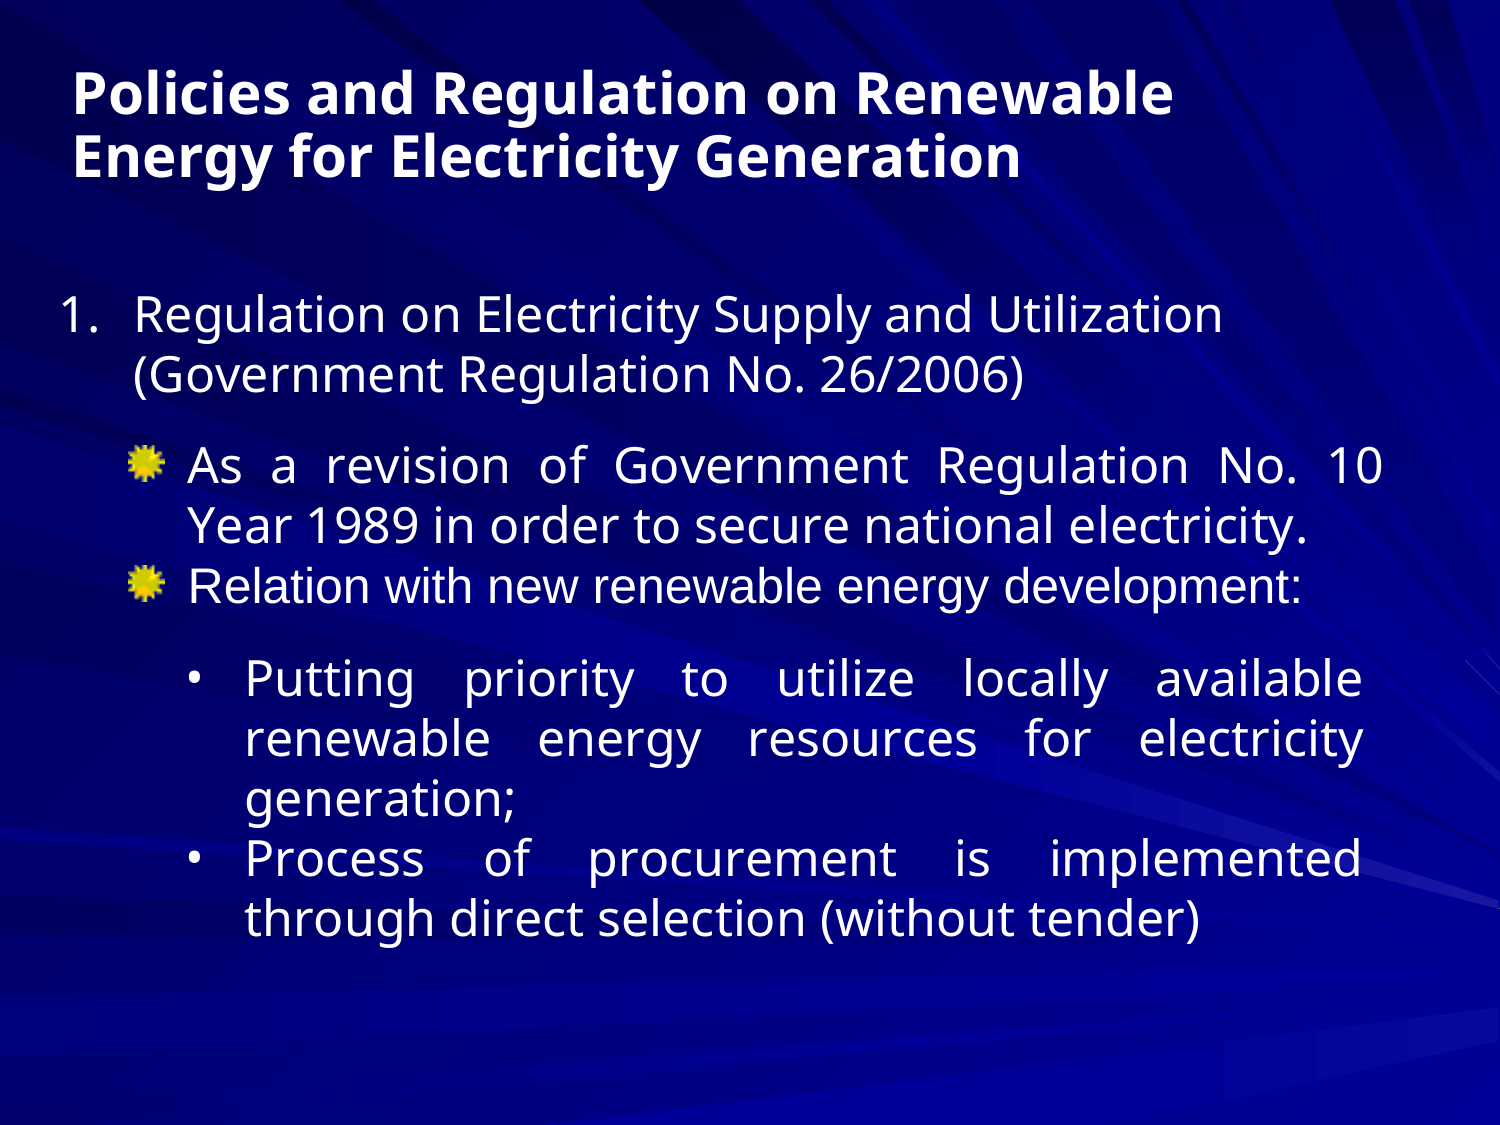

Policies and Regulation on Renewable Energy for Electricity Generation
1.	Regulation on Electricity Supply and Utilization (Government Regulation No. 26/2006)
As a revision of Government Regulation No. 10 Year 1989 in order to secure national electricity.
Relation with new renewable energy development:
Putting priority to utilize locally available renewable energy resources for electricity generation;
Process of procurement is implemented through direct selection (without tender)